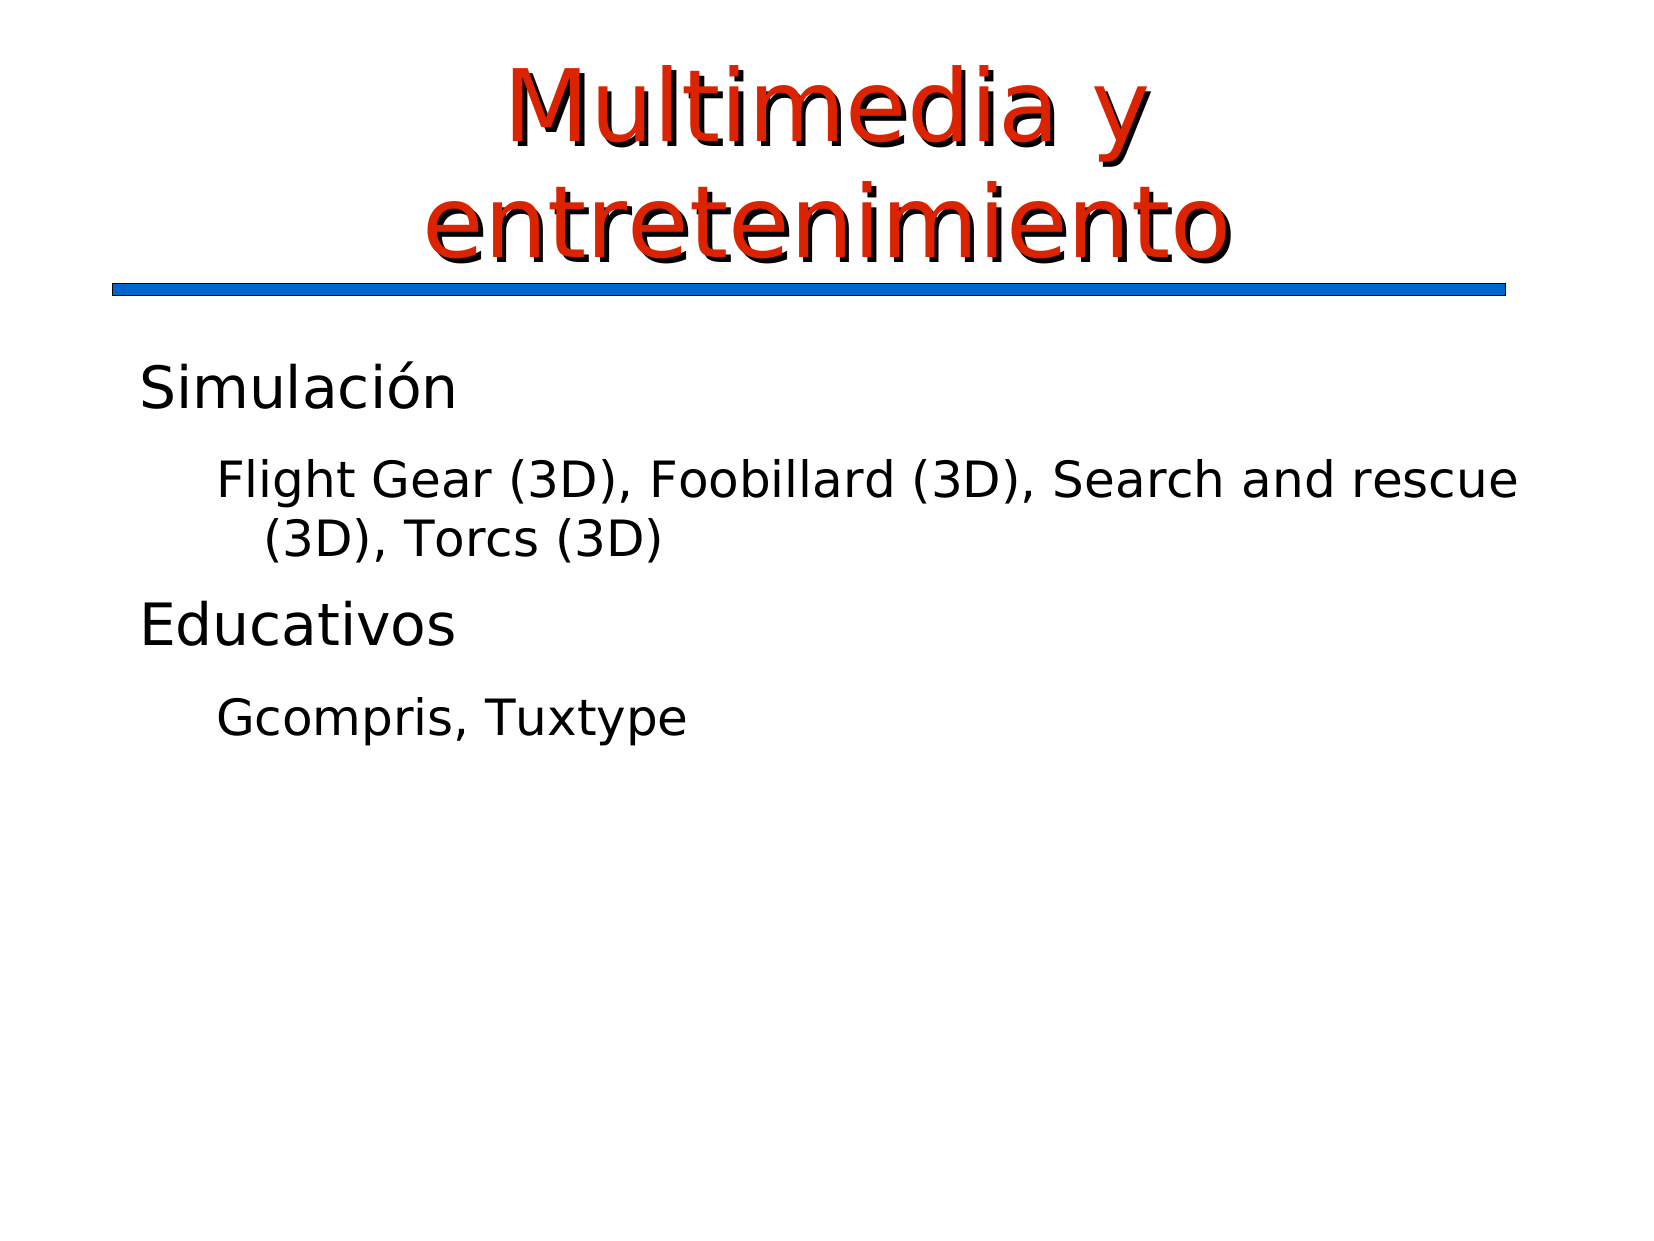

# Multimedia y entretenimiento
Simulación
Flight Gear (3D), Foobillard (3D), Search and rescue (3D), Torcs (3D)
Educativos
Gcompris, Tuxtype